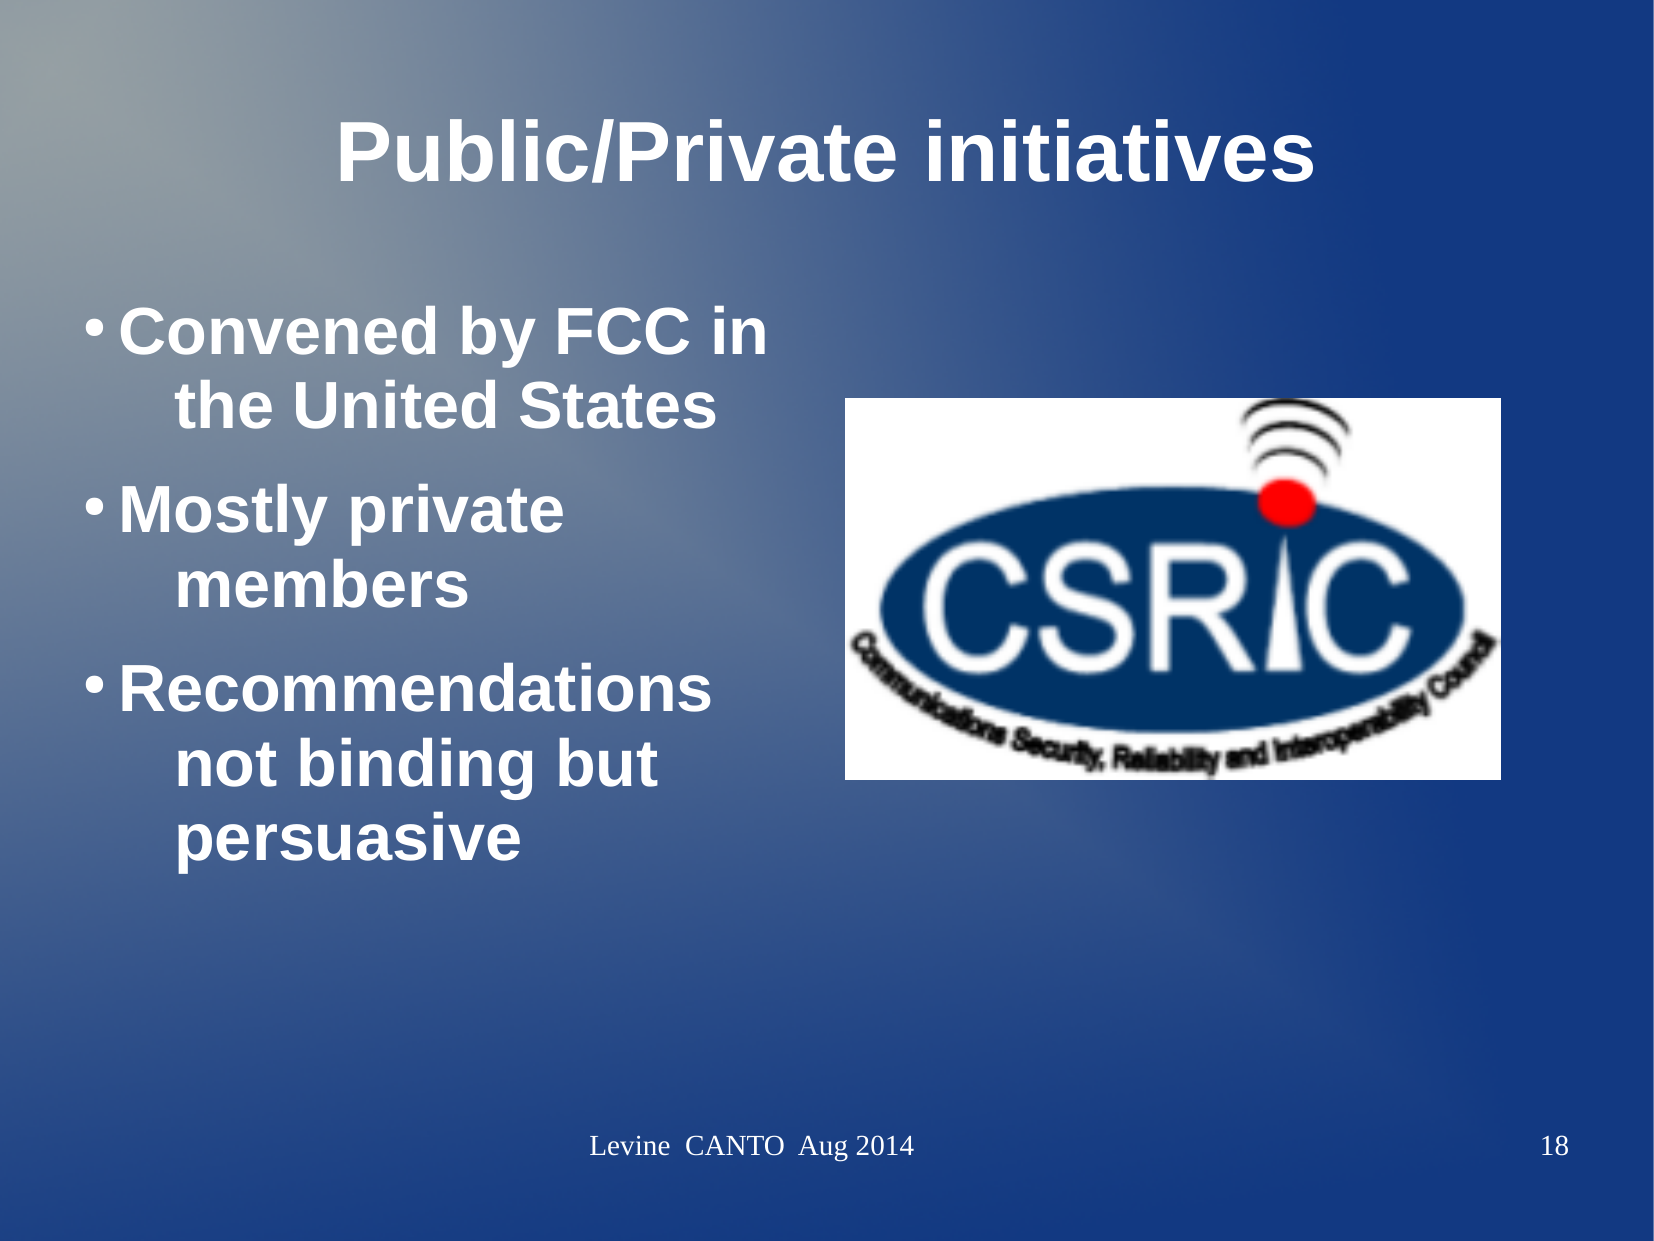

# Public/Private initiatives
Convened by FCC in the United States
Mostly private members
Recommendations not binding but persuasive
Levine CANTO Aug 2014
18